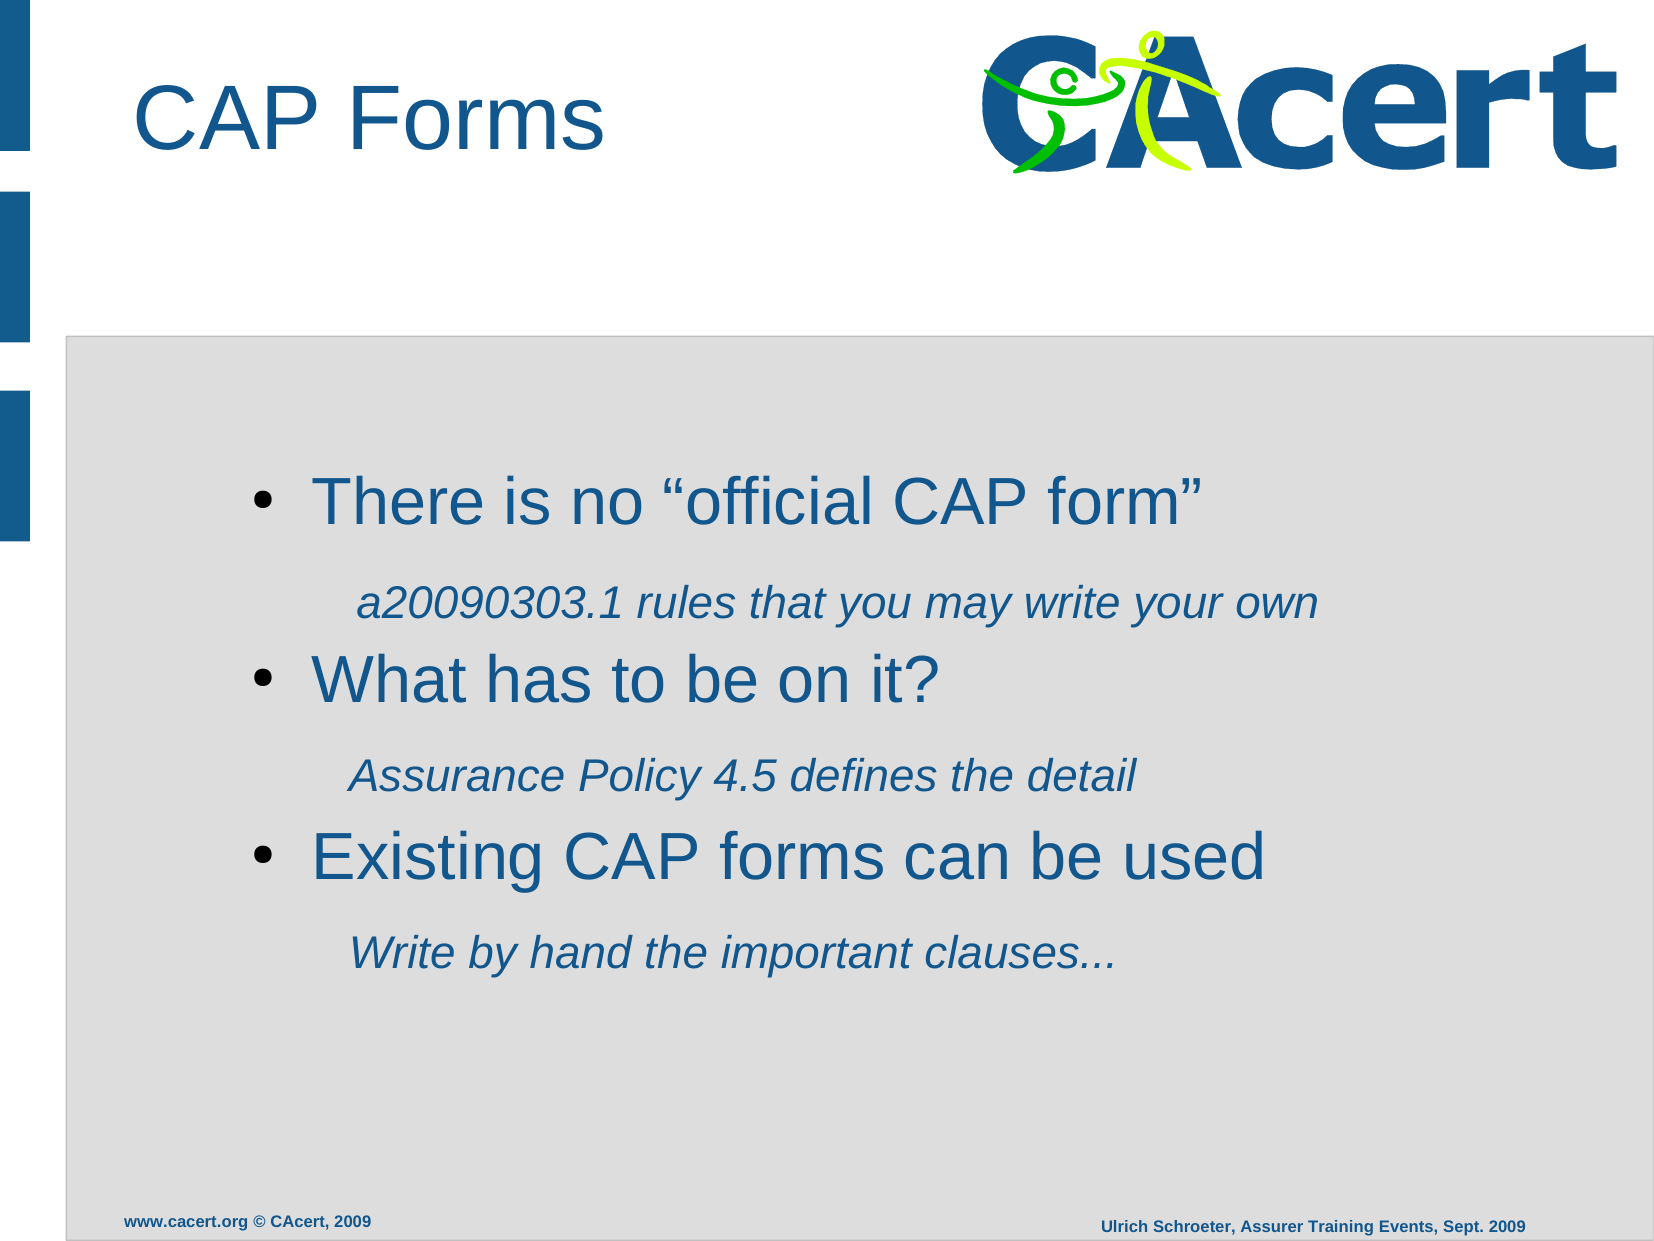

CAP Forms
 There is no “official CAP form”
 a20090303.1 rules that you may write your own
 What has to be on it?
 Assurance Policy 4.5 defines the detail
 Existing CAP forms can be used
 Write by hand the important clauses...